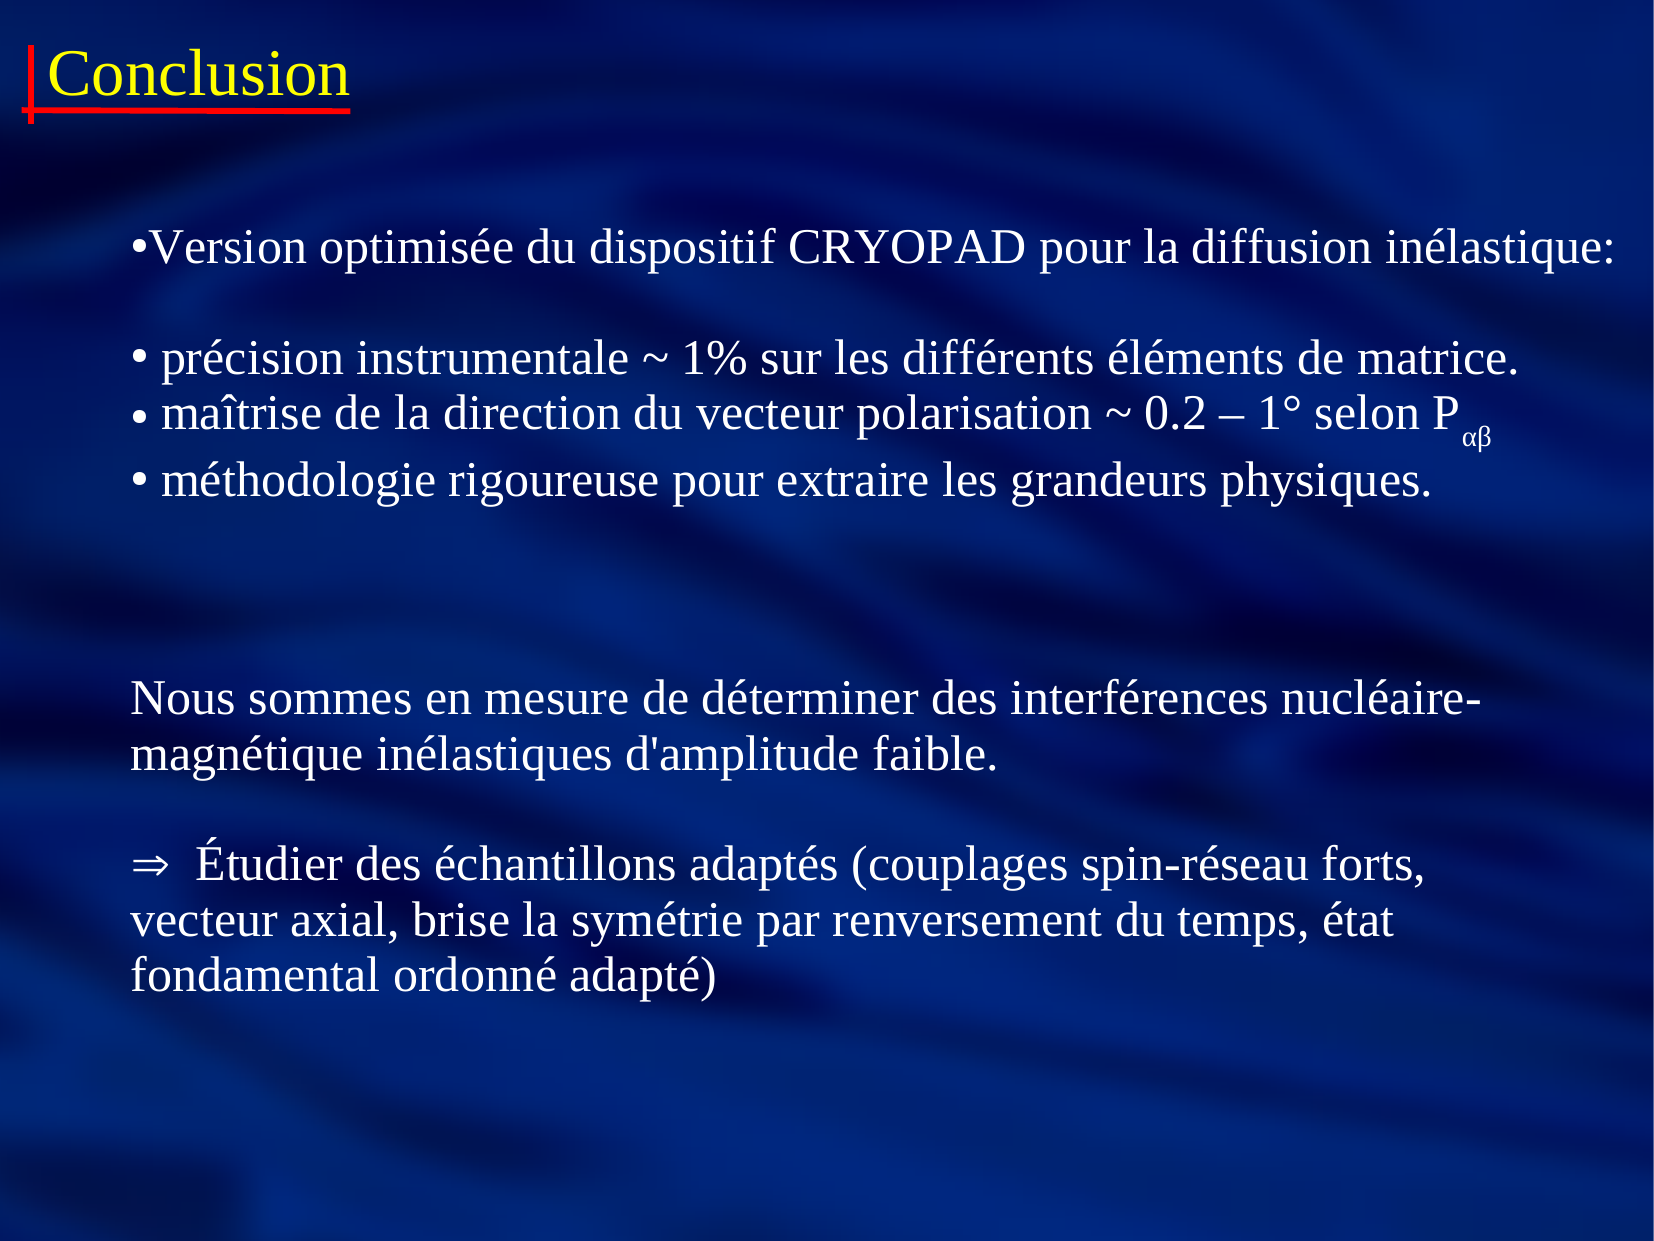

Conclusion
Version optimisée du dispositif CRYOPAD pour la diffusion inélastique:
 précision instrumentale ~ 1% sur les différents éléments de matrice.
 maîtrise de la direction du vecteur polarisation ~ 0.2 – 1° selon Pαβ
 méthodologie rigoureuse pour extraire les grandeurs physiques.
Nous sommes en mesure de déterminer des interférences nucléaire-magnétique inélastiques d'amplitude faible.
 Étudier des échantillons adaptés (couplages spin-réseau forts, vecteur axial, brise la symétrie par renversement du temps, état fondamental ordonné adapté)